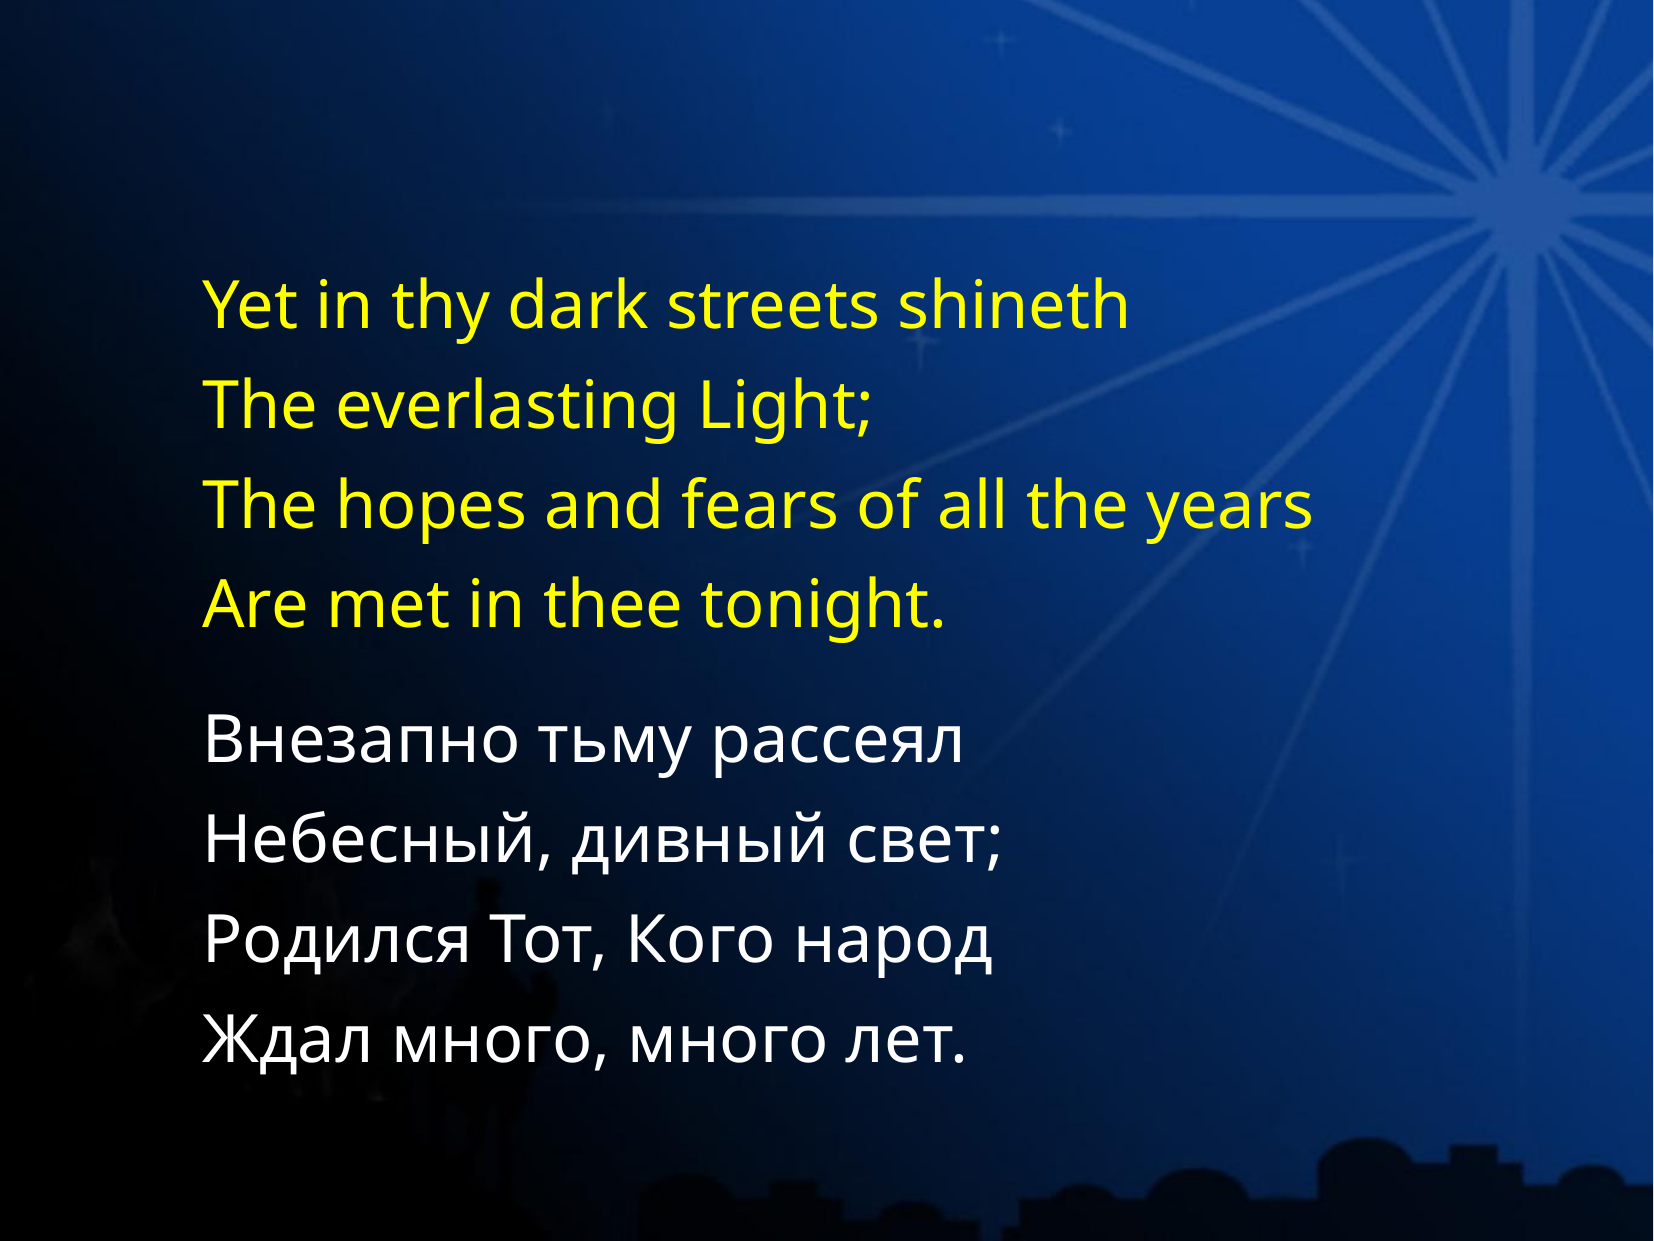

Yet in thy dark streets shineth
	The everlasting Light;
	The hopes and fears of all the years
	Are met in thee tonight.
	Внезапно тьму рассеял
	Небесный, дивный свет;
	Родился Тот, Кого народ
	Ждал много, много лет.